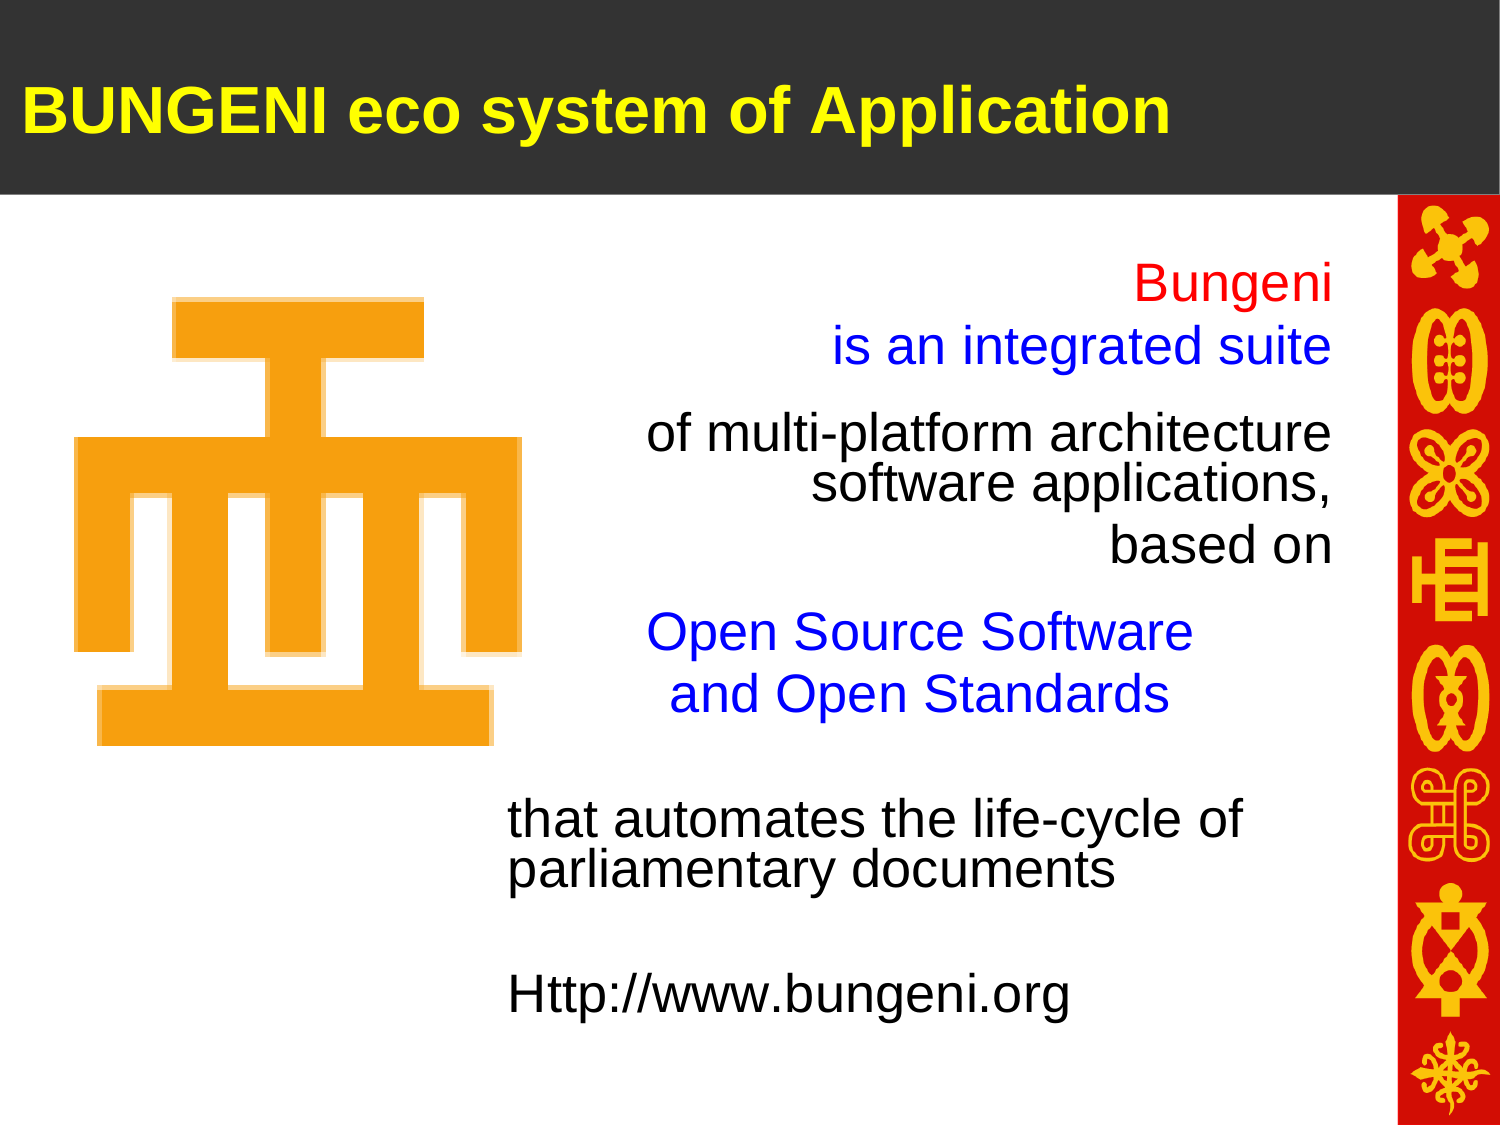

BUNGENI eco system of Application
Bungeni
is an integrated suite
of multi-platform architecture software applications,
based on
Open Source Software
and Open Standards
that automates the life-cycle of parliamentary documents
Http://www.bungeni.org